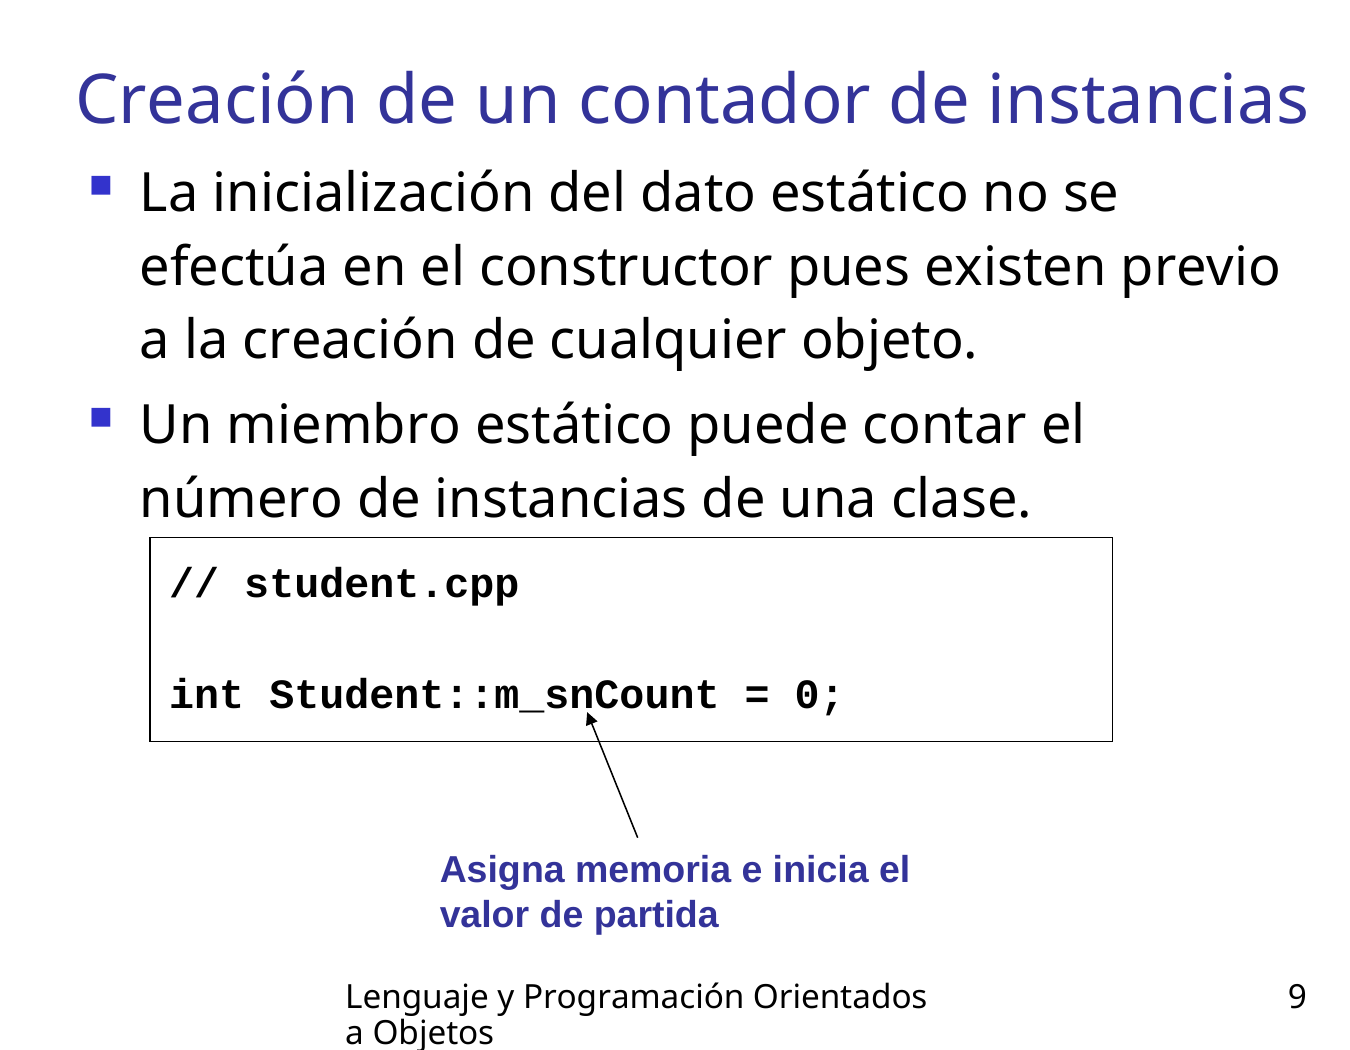

# Creación de un contador de instancias
La inicialización del dato estático no se efectúa en el constructor pues existen previo a la creación de cualquier objeto.
Un miembro estático puede contar el número de instancias de una clase.
// student.cpp
int Student::m_snCount = 0;
Asigna memoria e inicia el valor de partida
Lenguaje y Programación Orientados a Objetos
9